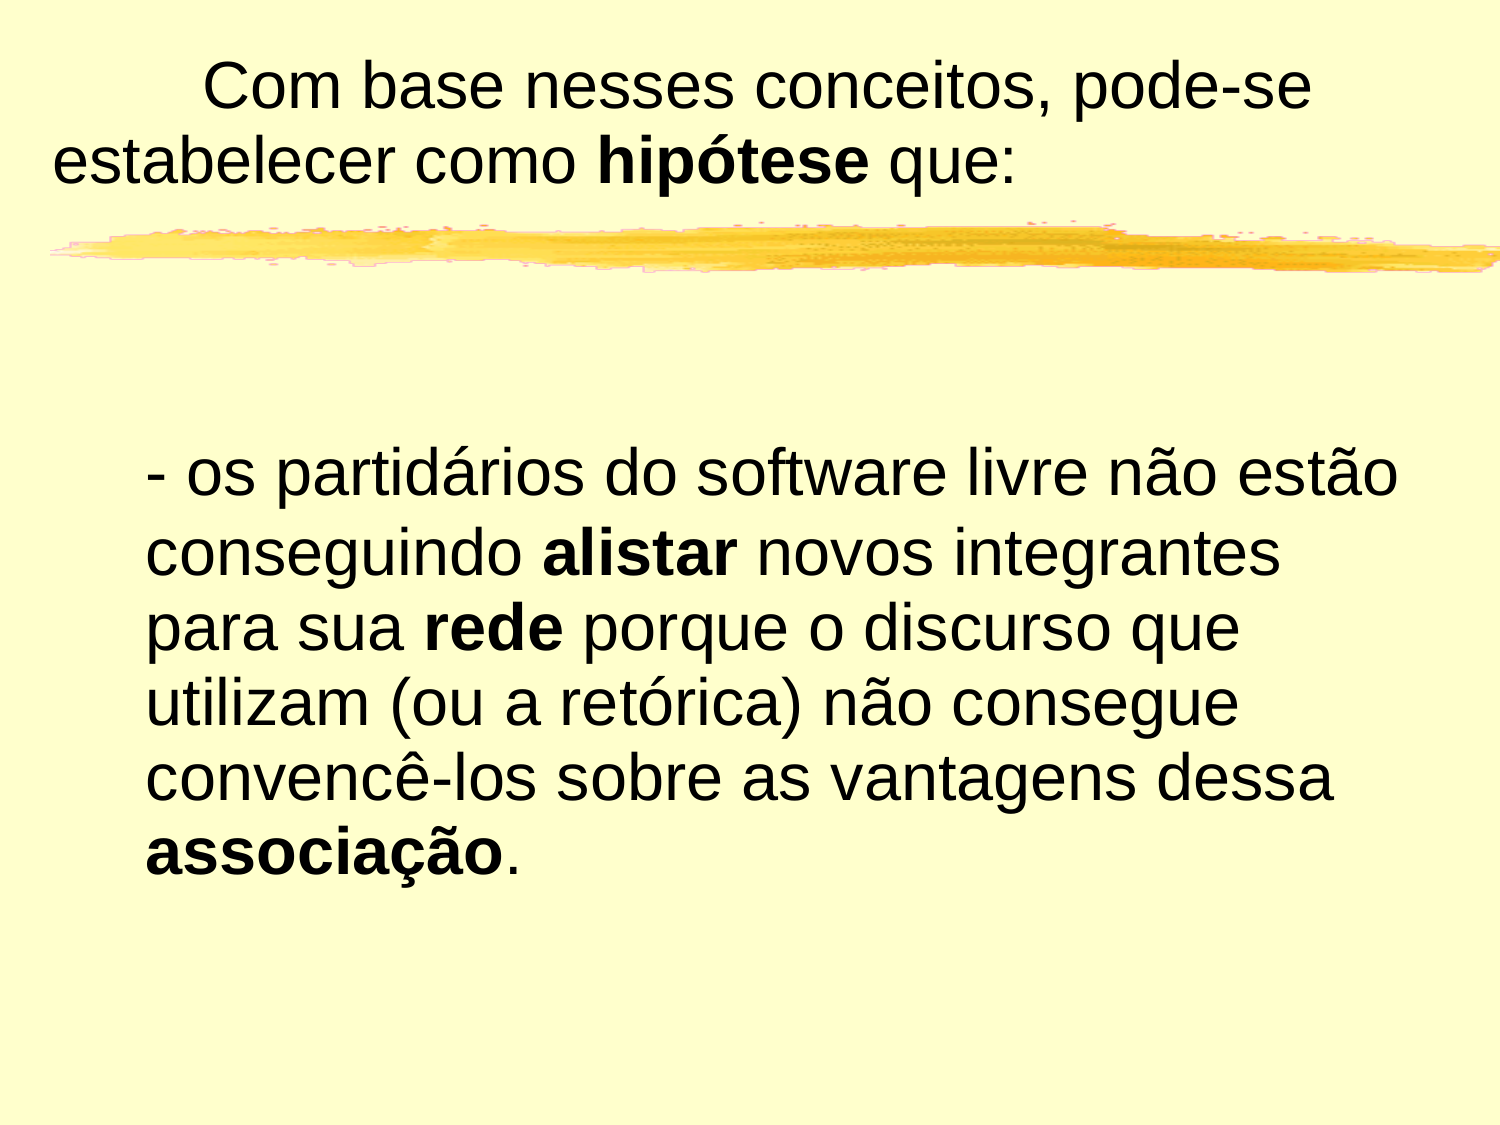

# Com base nesses conceitos, pode-se 	estabelecer como hipótese que:
	- os partidários do software livre não estão conseguindo alistar novos integrantes para sua rede porque o discurso que utilizam (ou a retórica) não consegue convencê-los sobre as vantagens dessa associação.